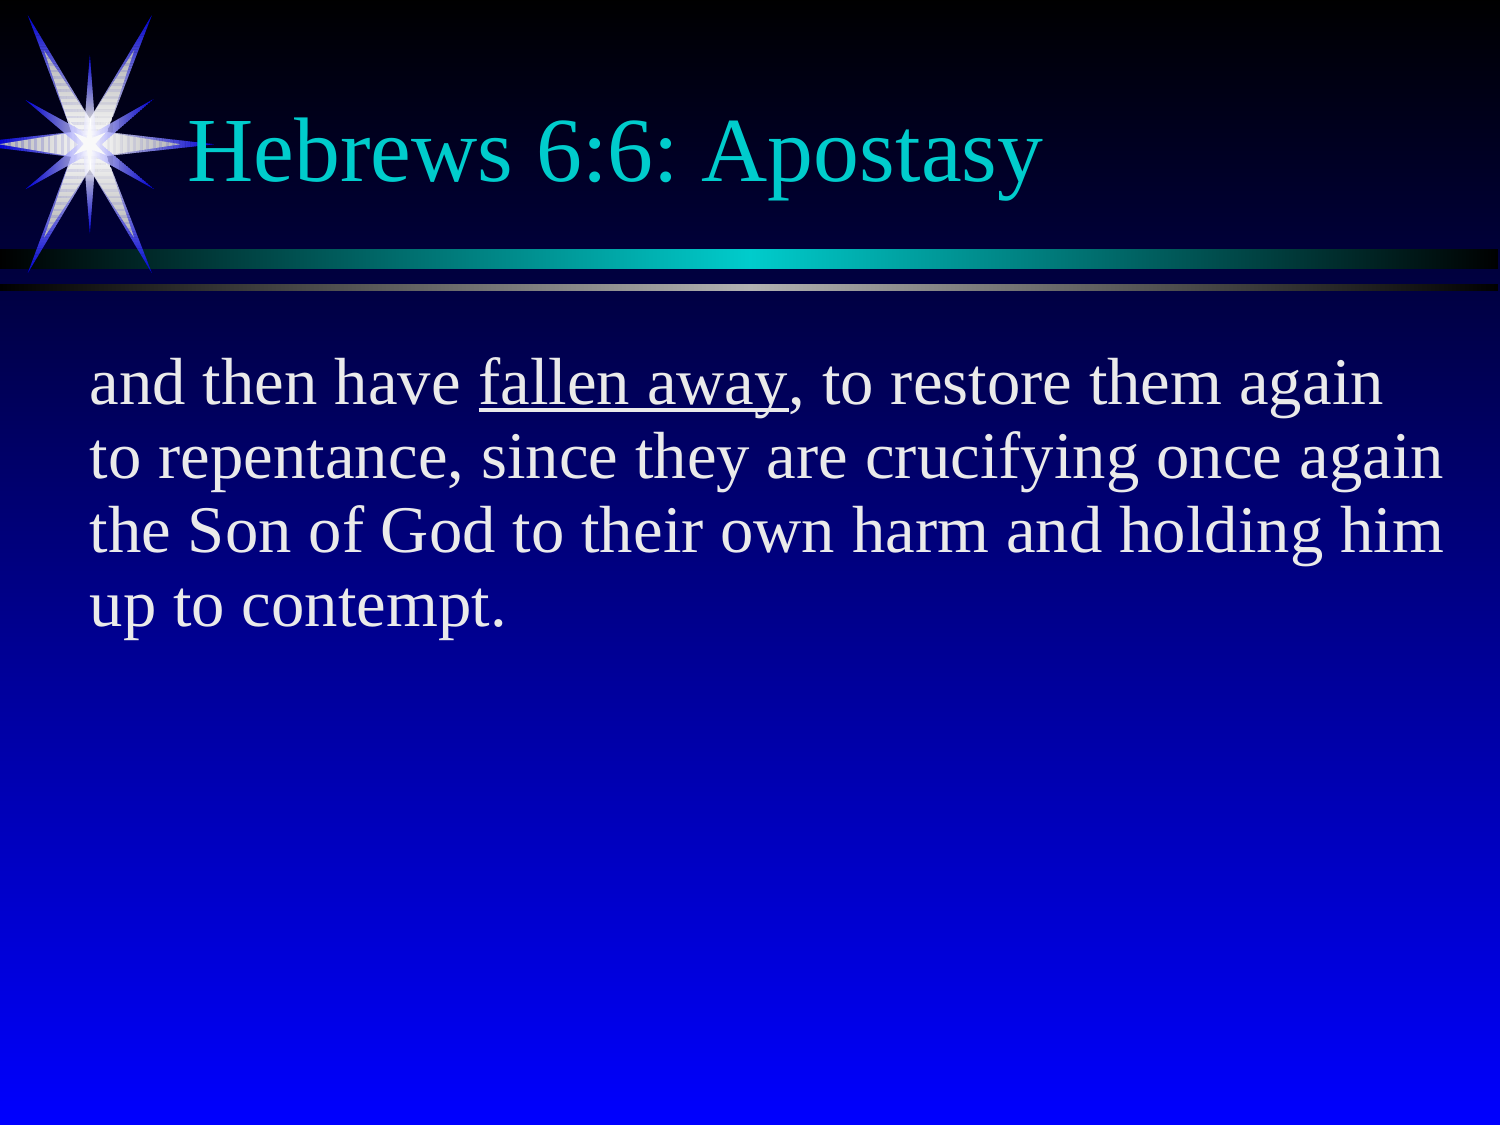

# Hebrews 6:6: Apostasy
and then have fallen away, to restore them again to repentance, since they are crucifying once again the Son of God to their own harm and holding him up to contempt.